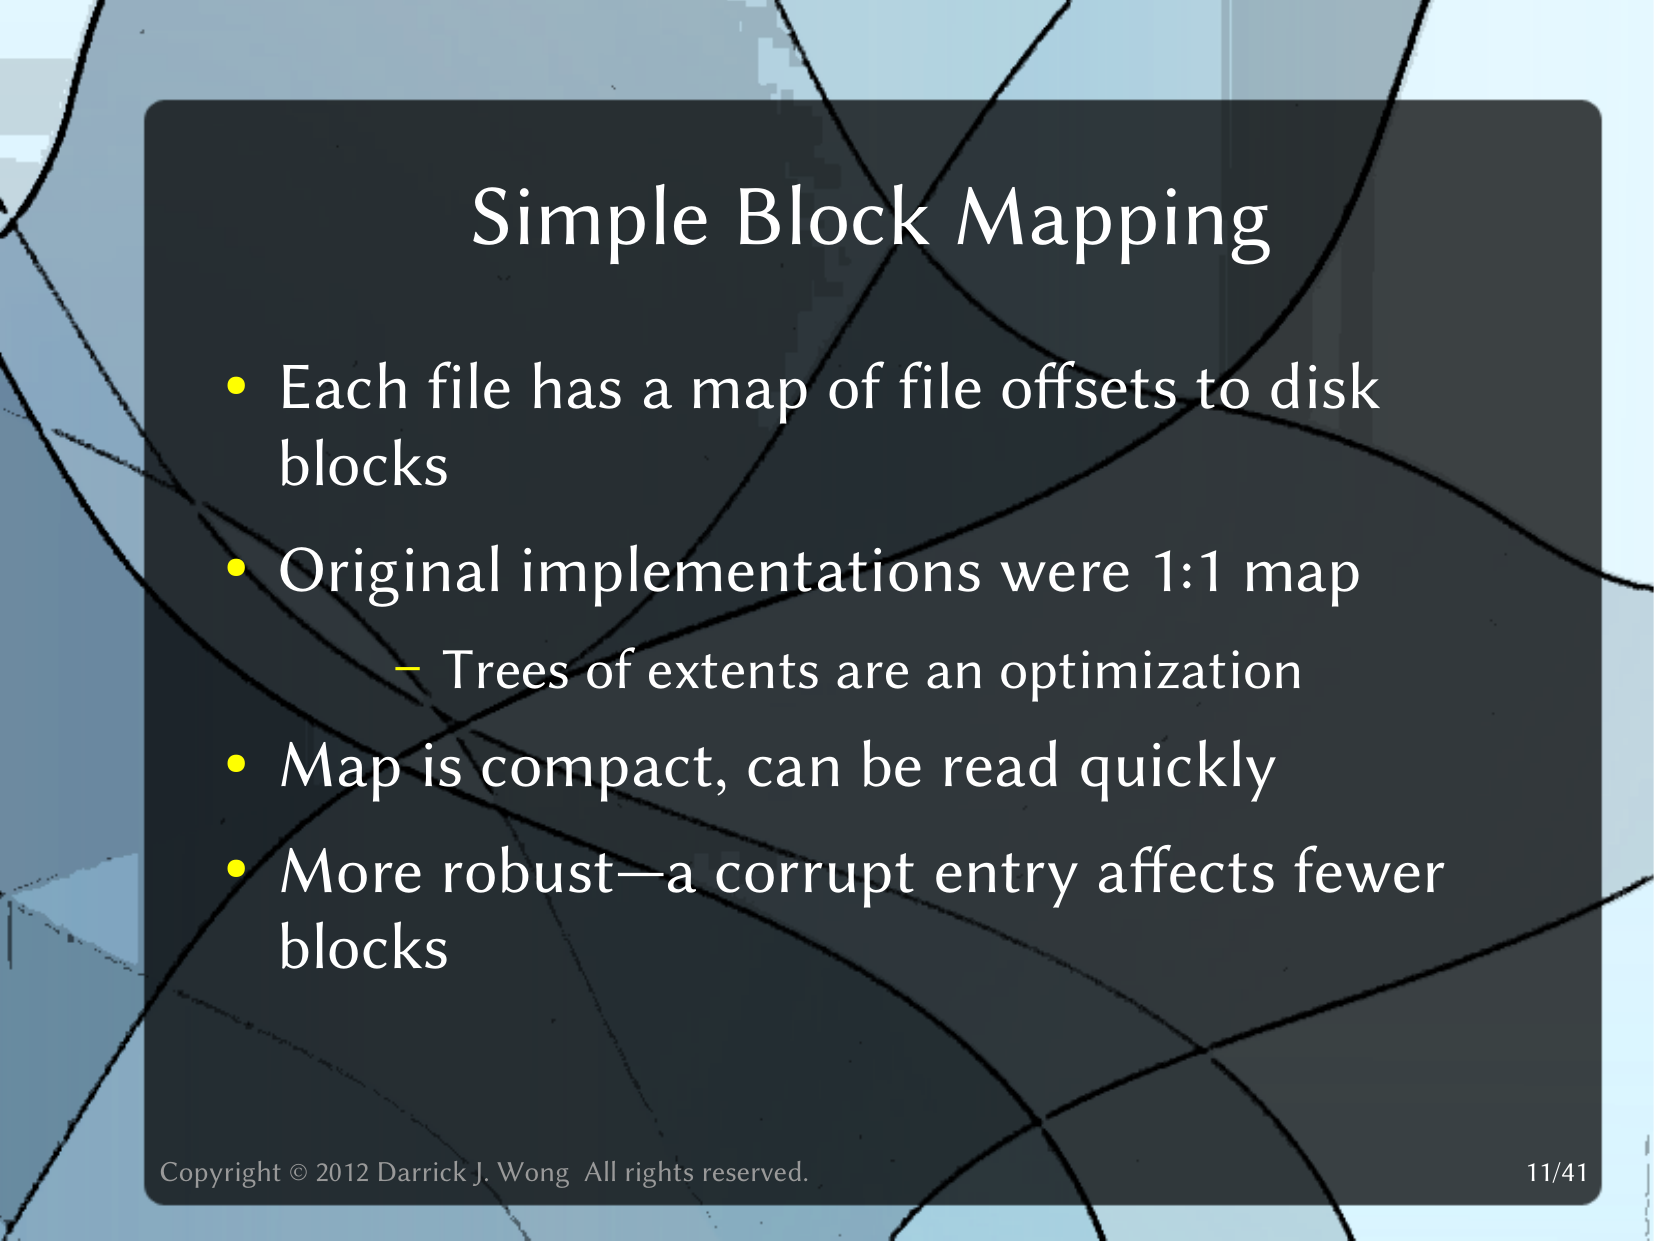

# Simple Block Mapping
Each file has a map of file offsets to disk blocks
Original implementations were 1:1 map
Trees of extents are an optimization
Map is compact, can be read quickly
More robust—a corrupt entry affects fewer blocks
11